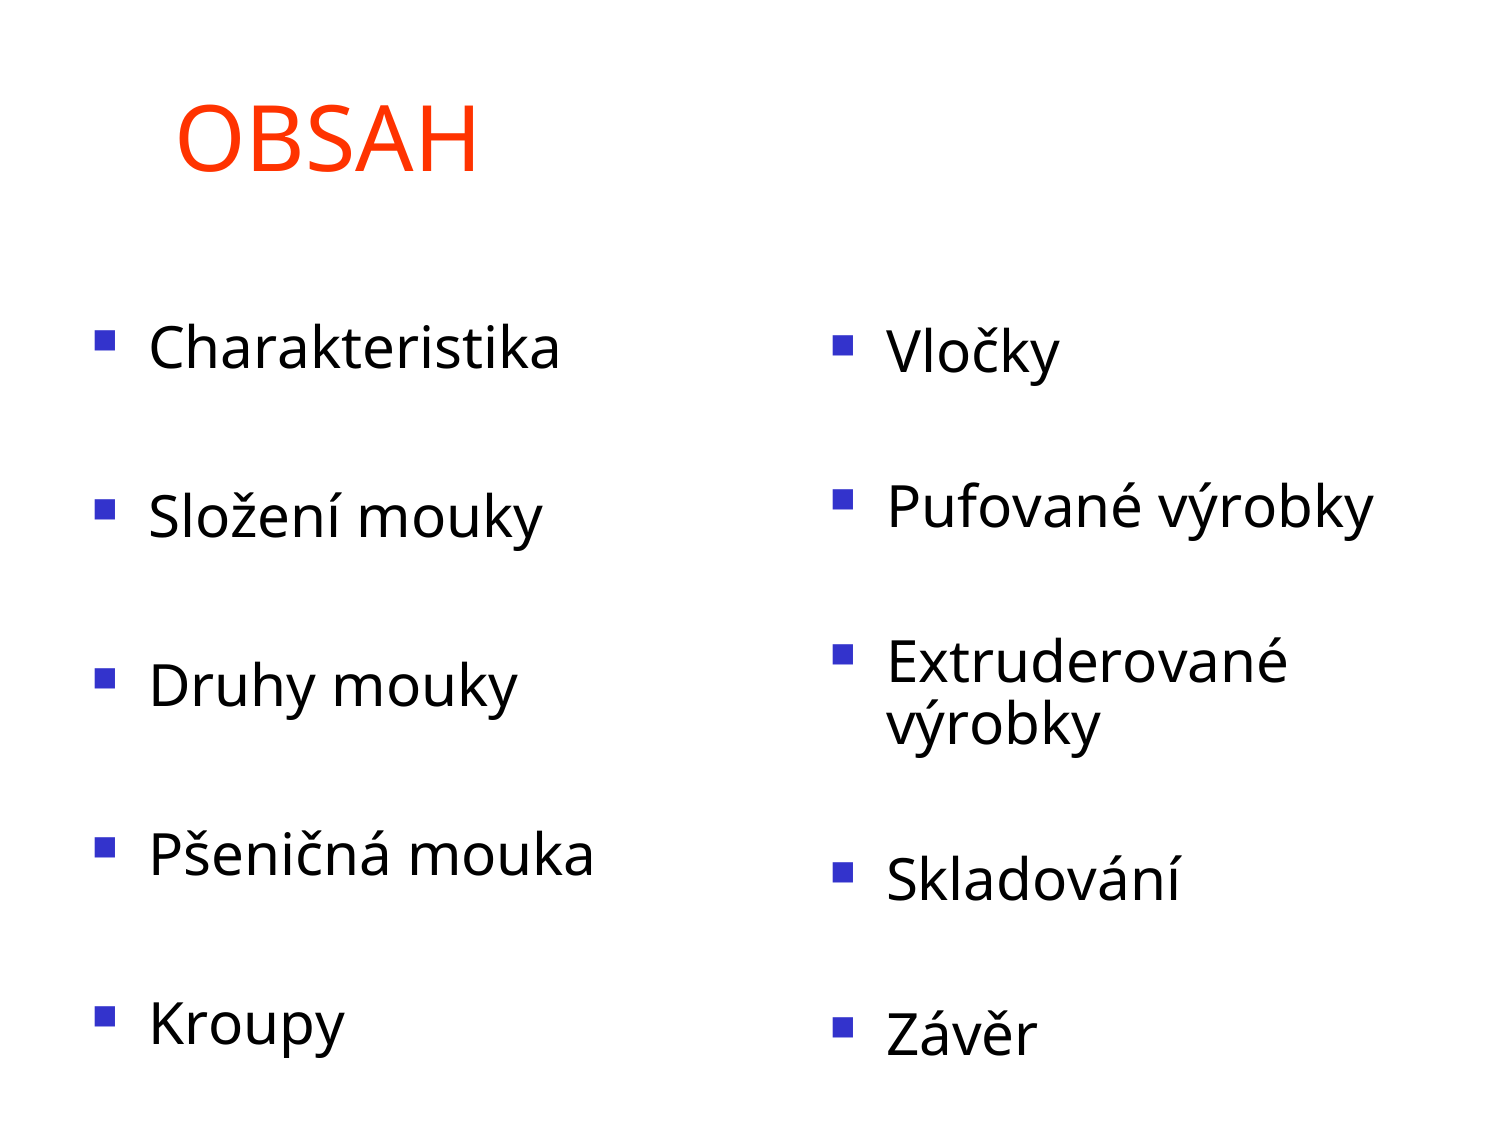

# OBSAH
Charakteristika
Složení mouky
Druhy mouky
Pšeničná mouka
Kroupy
Vločky
Pufované výrobky
Extruderované výrobky
Skladování
Závěr